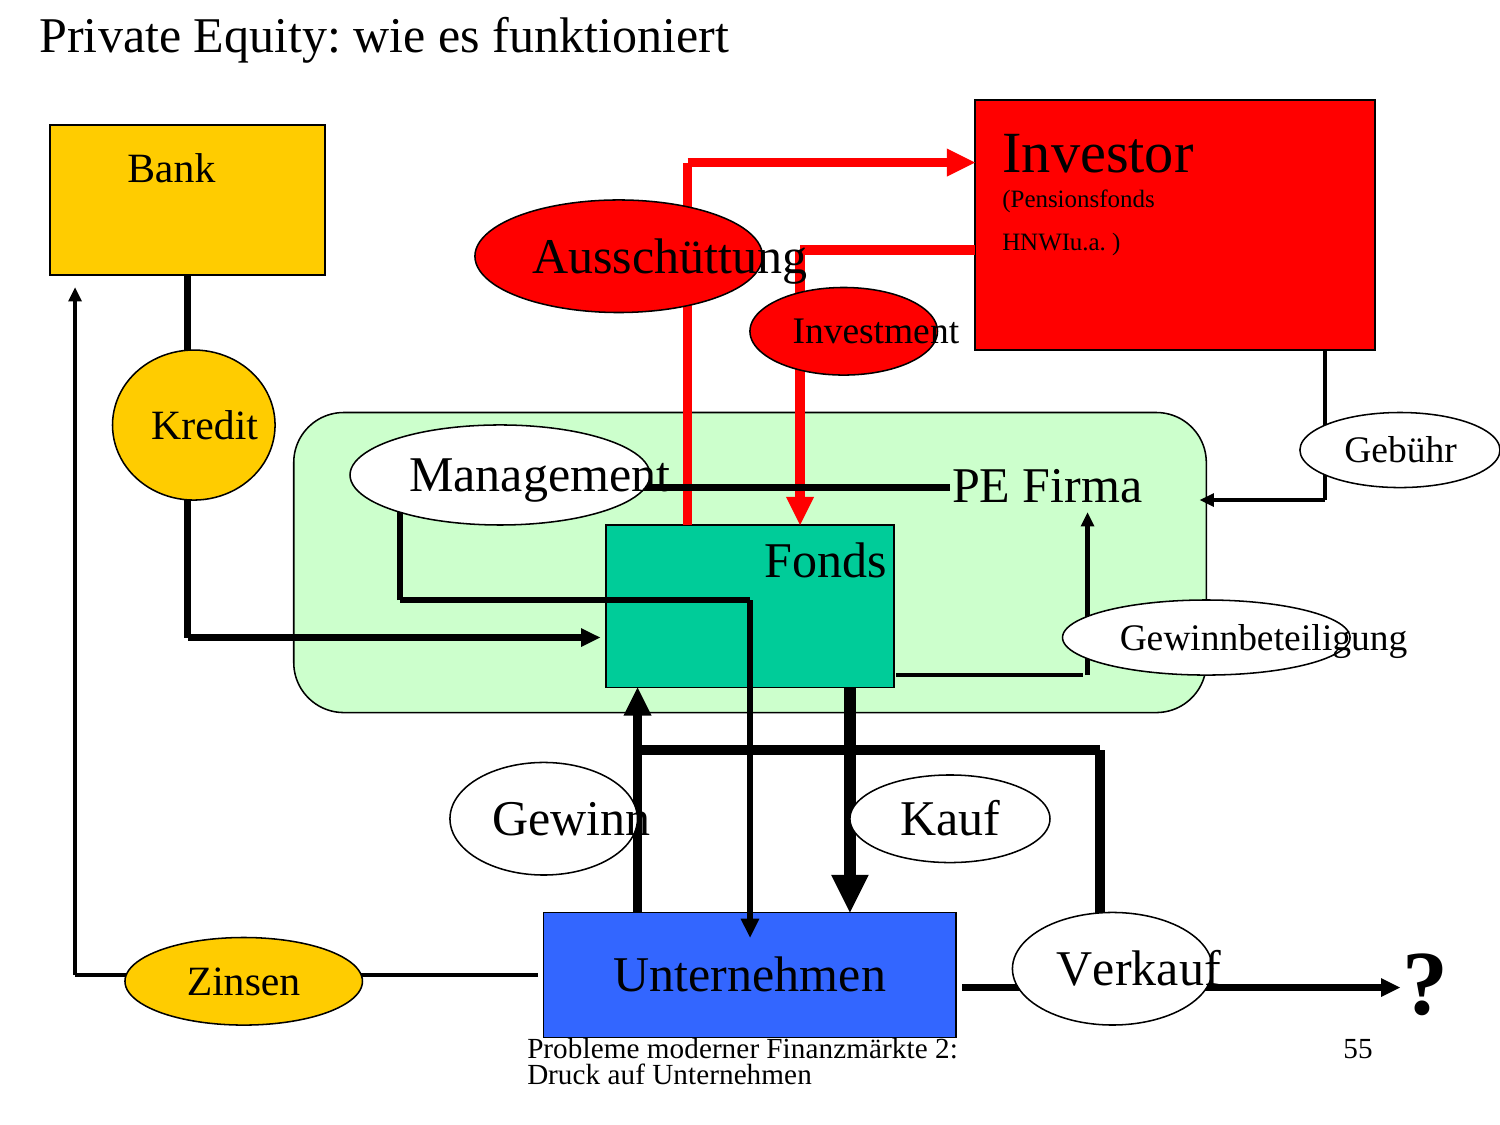

Private Equity: wie es funktioniert
Investor (Pensionsfonds
HNWIu.a. )
Bank
Ausschüttung
Investment
Kredit
Gebühr
Management
PE Firma
Fonds
Gewinnbeteiligung
Gewinn
Kauf
Unternehmen
Verkauf
?
Zinsen
Probleme moderner Finanzmärkte 2: Druck auf Unternehmen
55